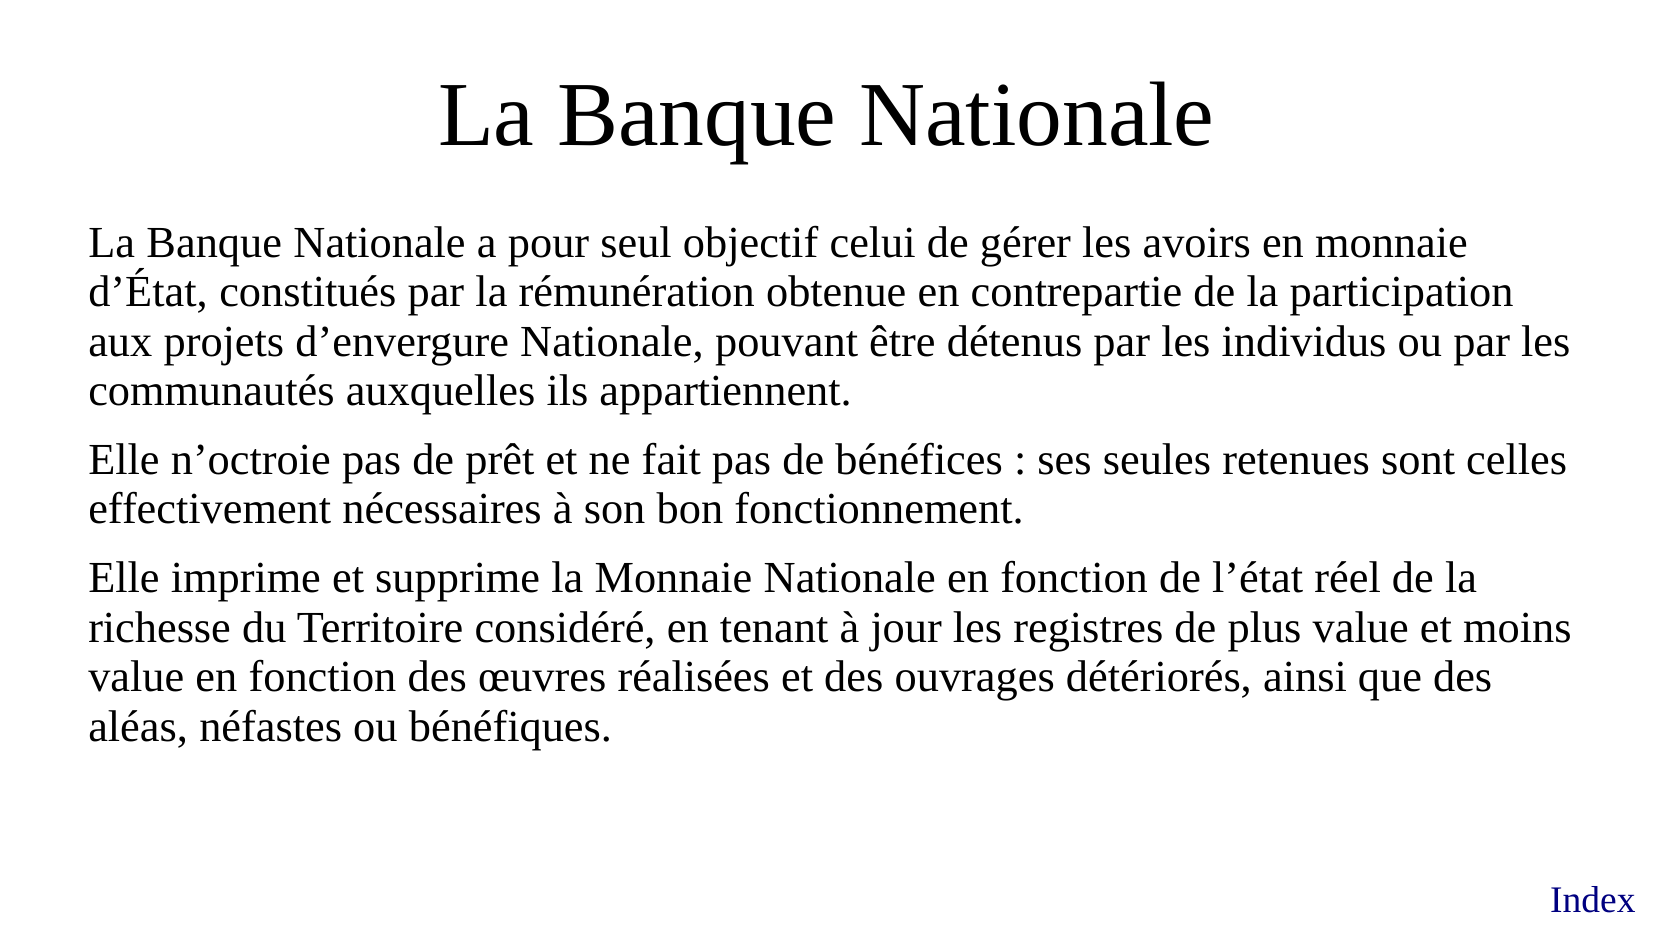

# La Banque Nationale
La Banque Nationale a pour seul objectif celui de gérer les avoirs en monnaie d’État, constitués par la rémunération obtenue en contrepartie de la participation aux projets d’envergure Nationale, pouvant être détenus par les individus ou par les communautés auxquelles ils appartiennent.
Elle n’octroie pas de prêt et ne fait pas de bénéfices : ses seules retenues sont celles effectivement nécessaires à son bon fonctionnement.
Elle imprime et supprime la Monnaie Nationale en fonction de l’état réel de la richesse du Territoire considéré, en tenant à jour les registres de plus value et moins value en fonction des œuvres réalisées et des ouvrages détériorés, ainsi que des aléas, néfastes ou bénéfiques.